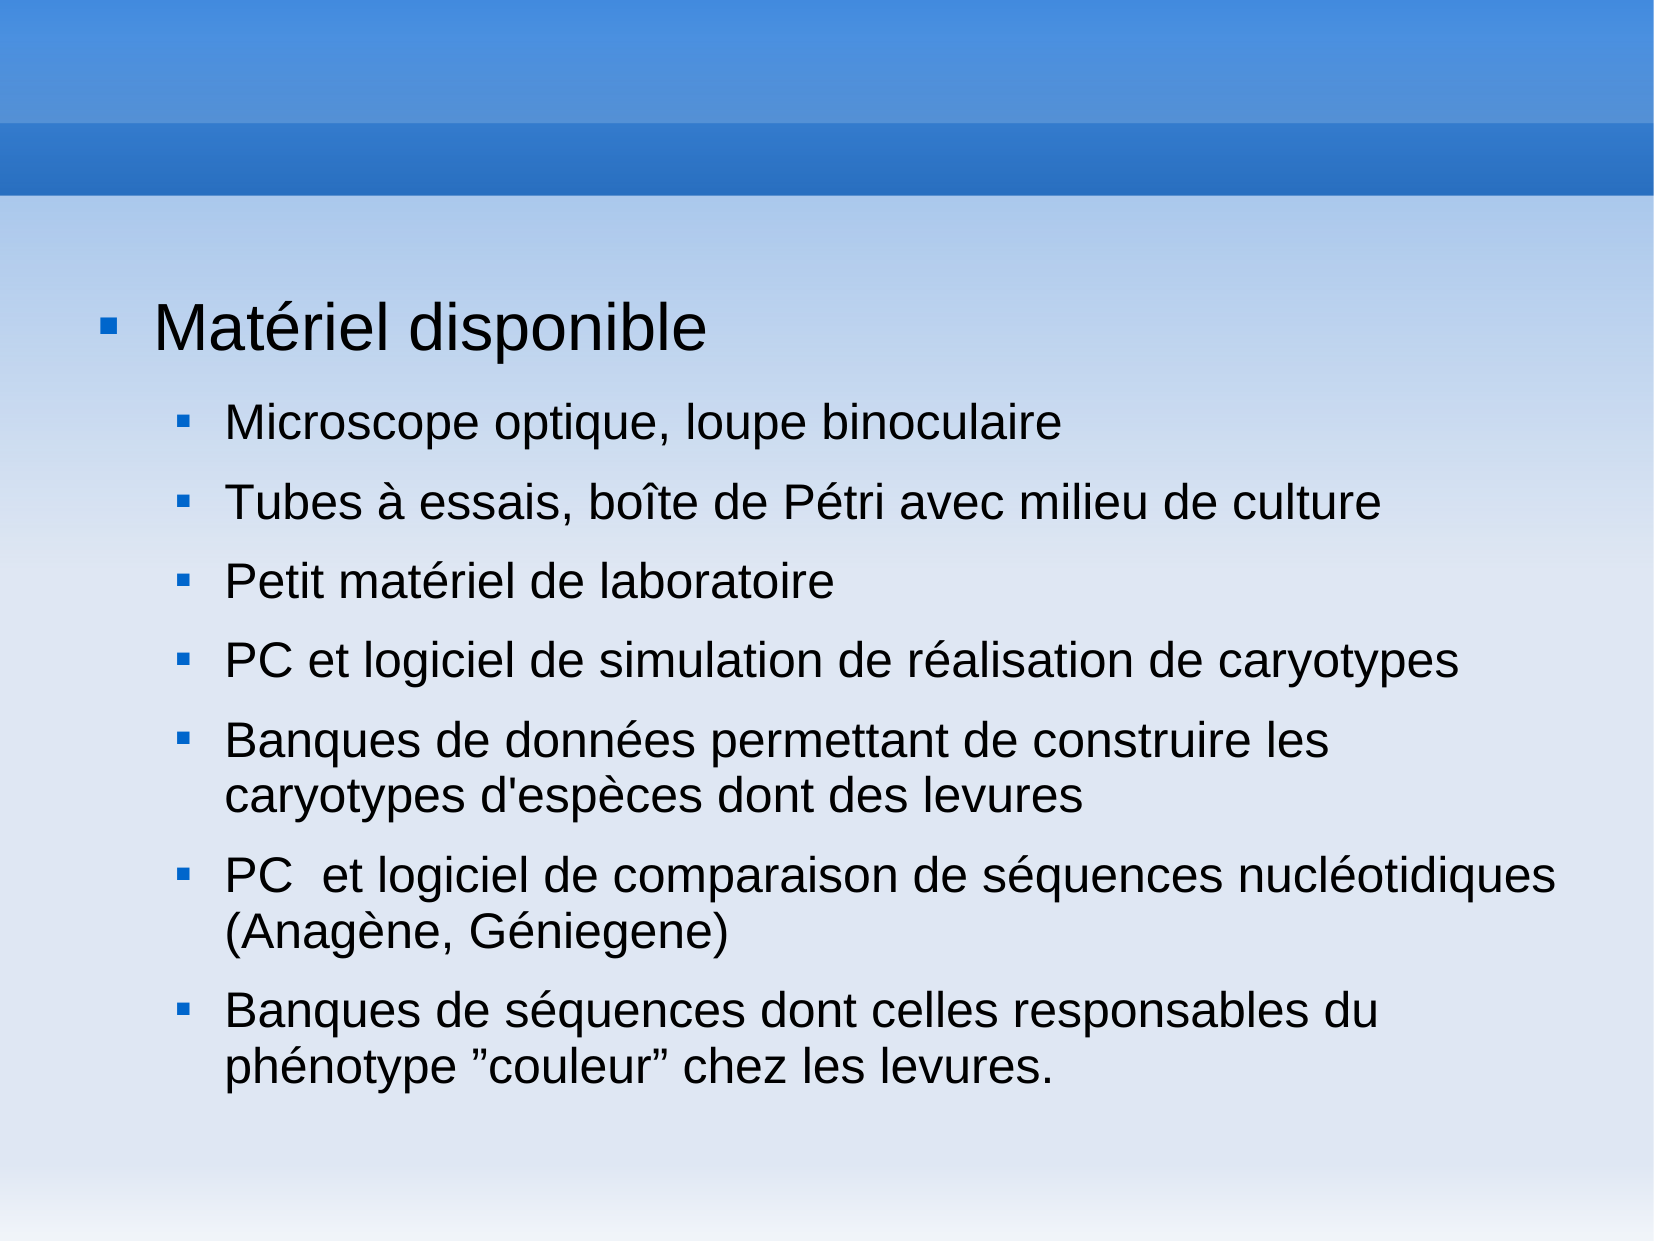

#
Matériel disponible
Microscope optique, loupe binoculaire
Tubes à essais, boîte de Pétri avec milieu de culture
Petit matériel de laboratoire
PC et logiciel de simulation de réalisation de caryotypes
Banques de données permettant de construire les caryotypes d'espèces dont des levures
PC et logiciel de comparaison de séquences nucléotidiques (Anagène, Géniegene)
Banques de séquences dont celles responsables du phénotype ”couleur” chez les levures.